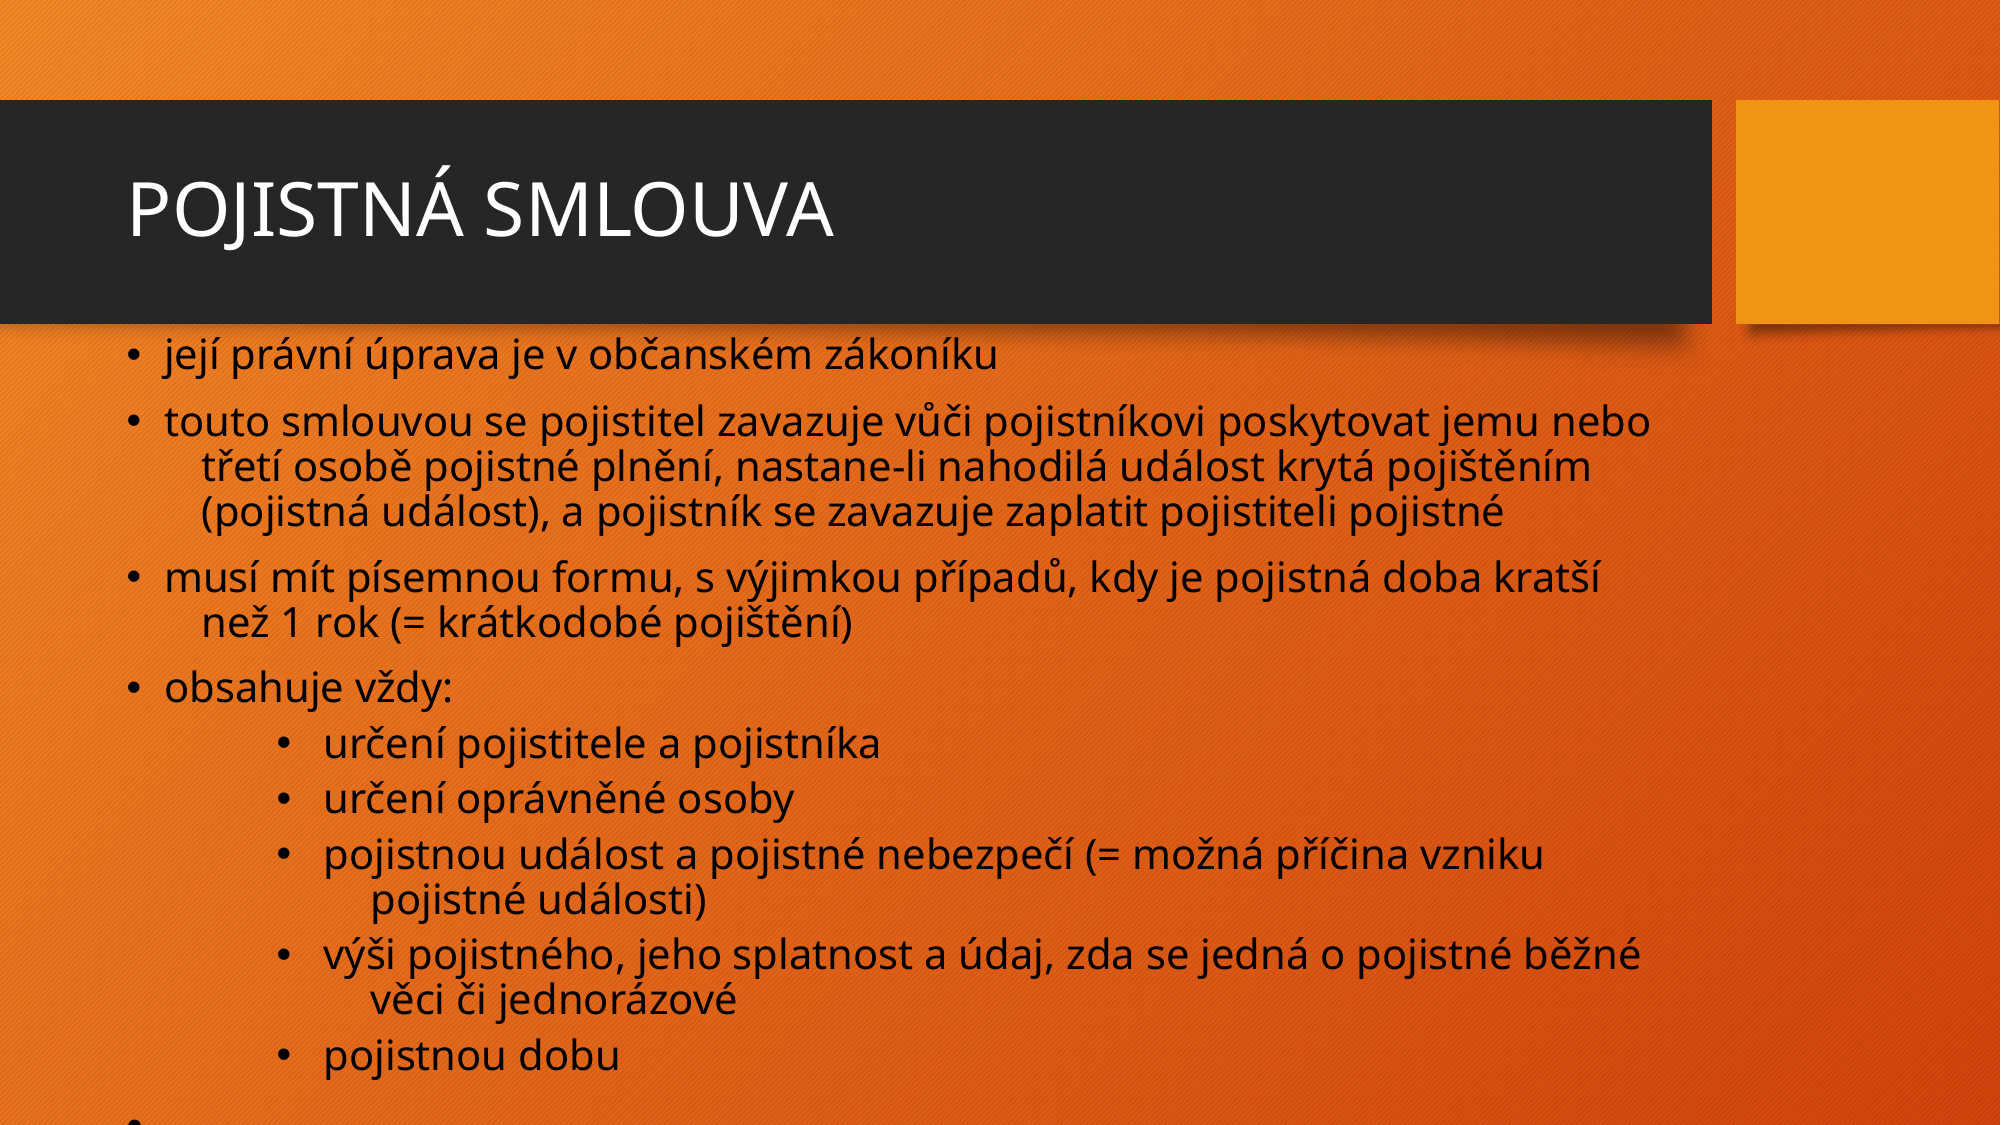

# POJISTNÁ SMLOUVA
její právní úprava je v občanském zákoníku
touto smlouvou se pojistitel zavazuje vůči pojistníkovi poskytovat jemu nebo třetí osobě pojistné plnění, nastane-li nahodilá událost krytá pojištěním (pojistná událost), a pojistník se zavazuje zaplatit pojistiteli pojistné
musí mít písemnou formu, s výjimkou případů, kdy je pojistná doba kratší než 1 rok (= krátkodobé pojištění)
obsahuje vždy:
určení pojistitele a pojistníka
určení oprávněné osoby
pojistnou událost a pojistné nebezpečí (= možná příčina vzniku pojistné události)
výši pojistného, jeho splatnost a údaj, zda se jedná o pojistné běžné věci či jednorázové
pojistnou dobu